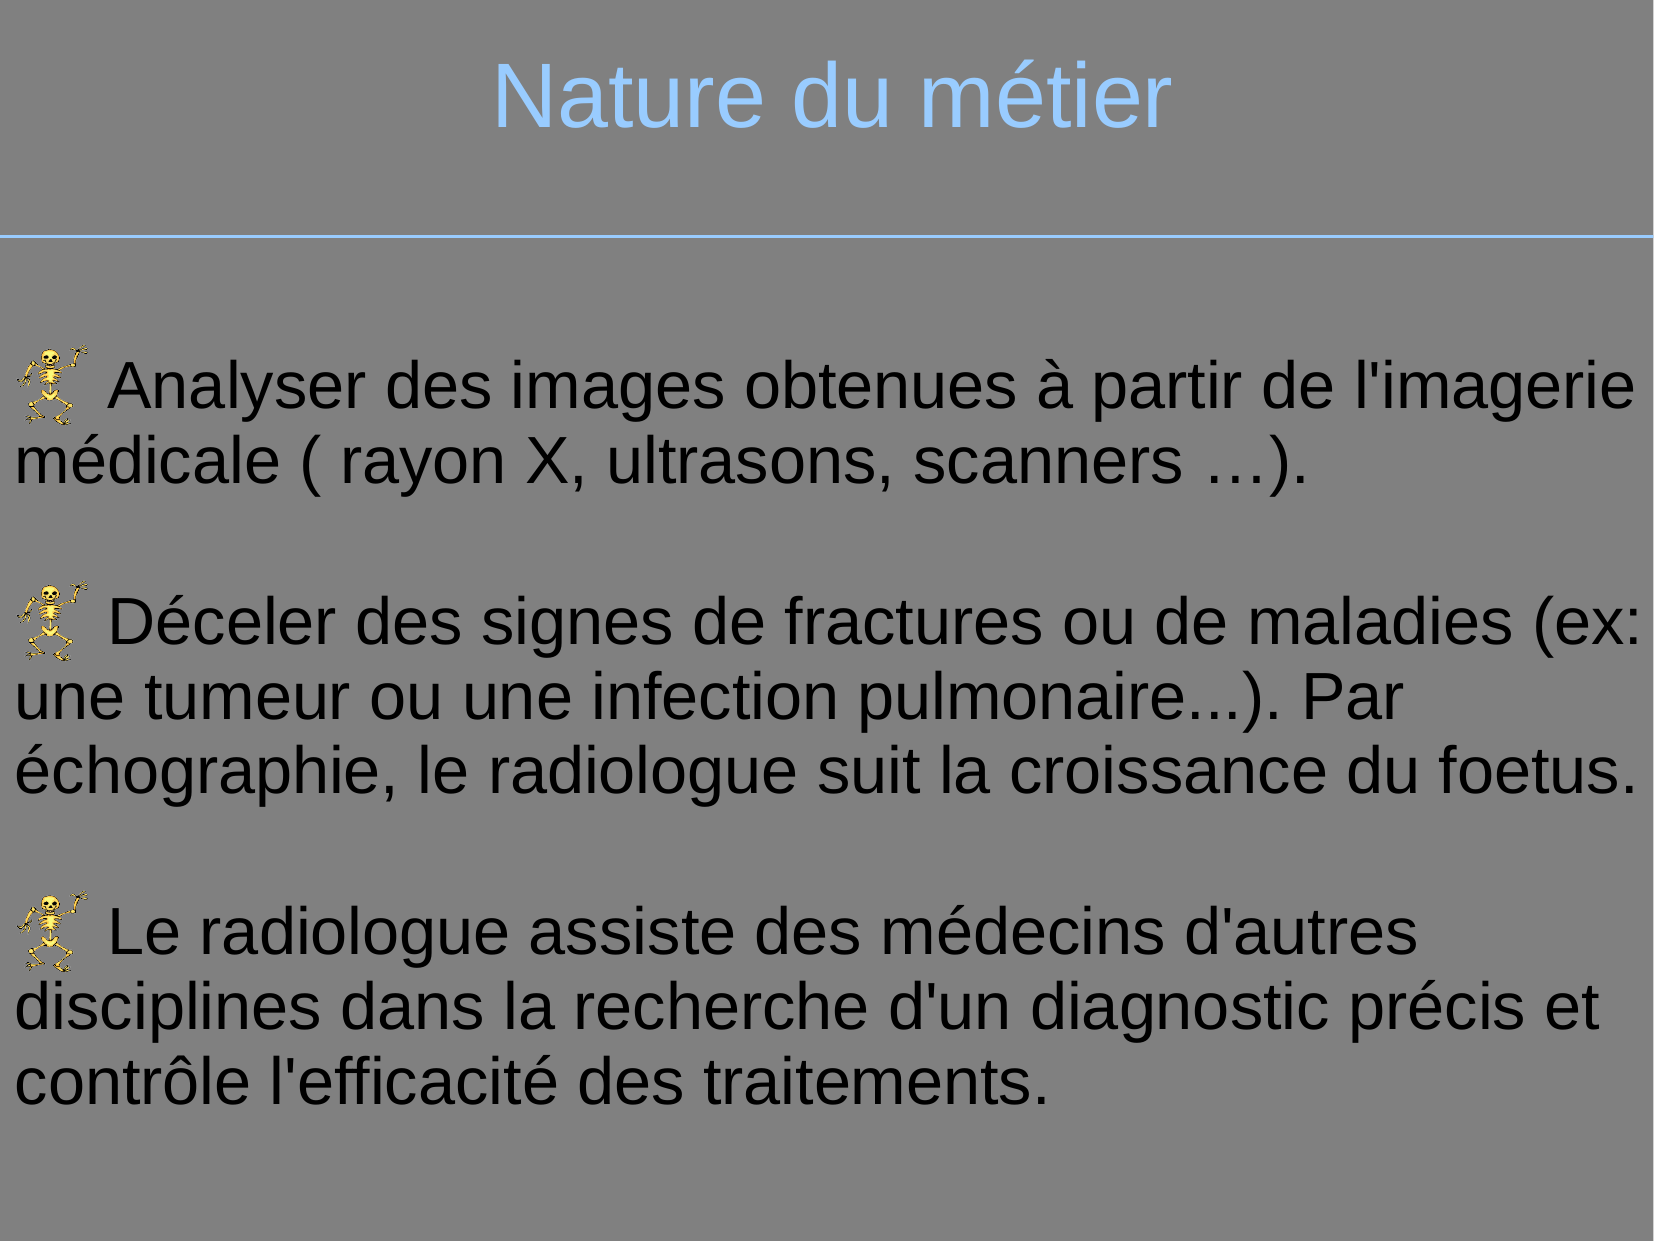

# Nature du métier
 Analyser des images obtenues à partir de l'imagerie médicale ( rayon X, ultrasons, scanners …).
 Déceler des signes de fractures ou de maladies (ex: une tumeur ou une infection pulmonaire...). Par échographie, le radiologue suit la croissance du foetus.
 Le radiologue assiste des médecins d'autres disciplines dans la recherche d'un diagnostic précis et contrôle l'efficacité des traitements.